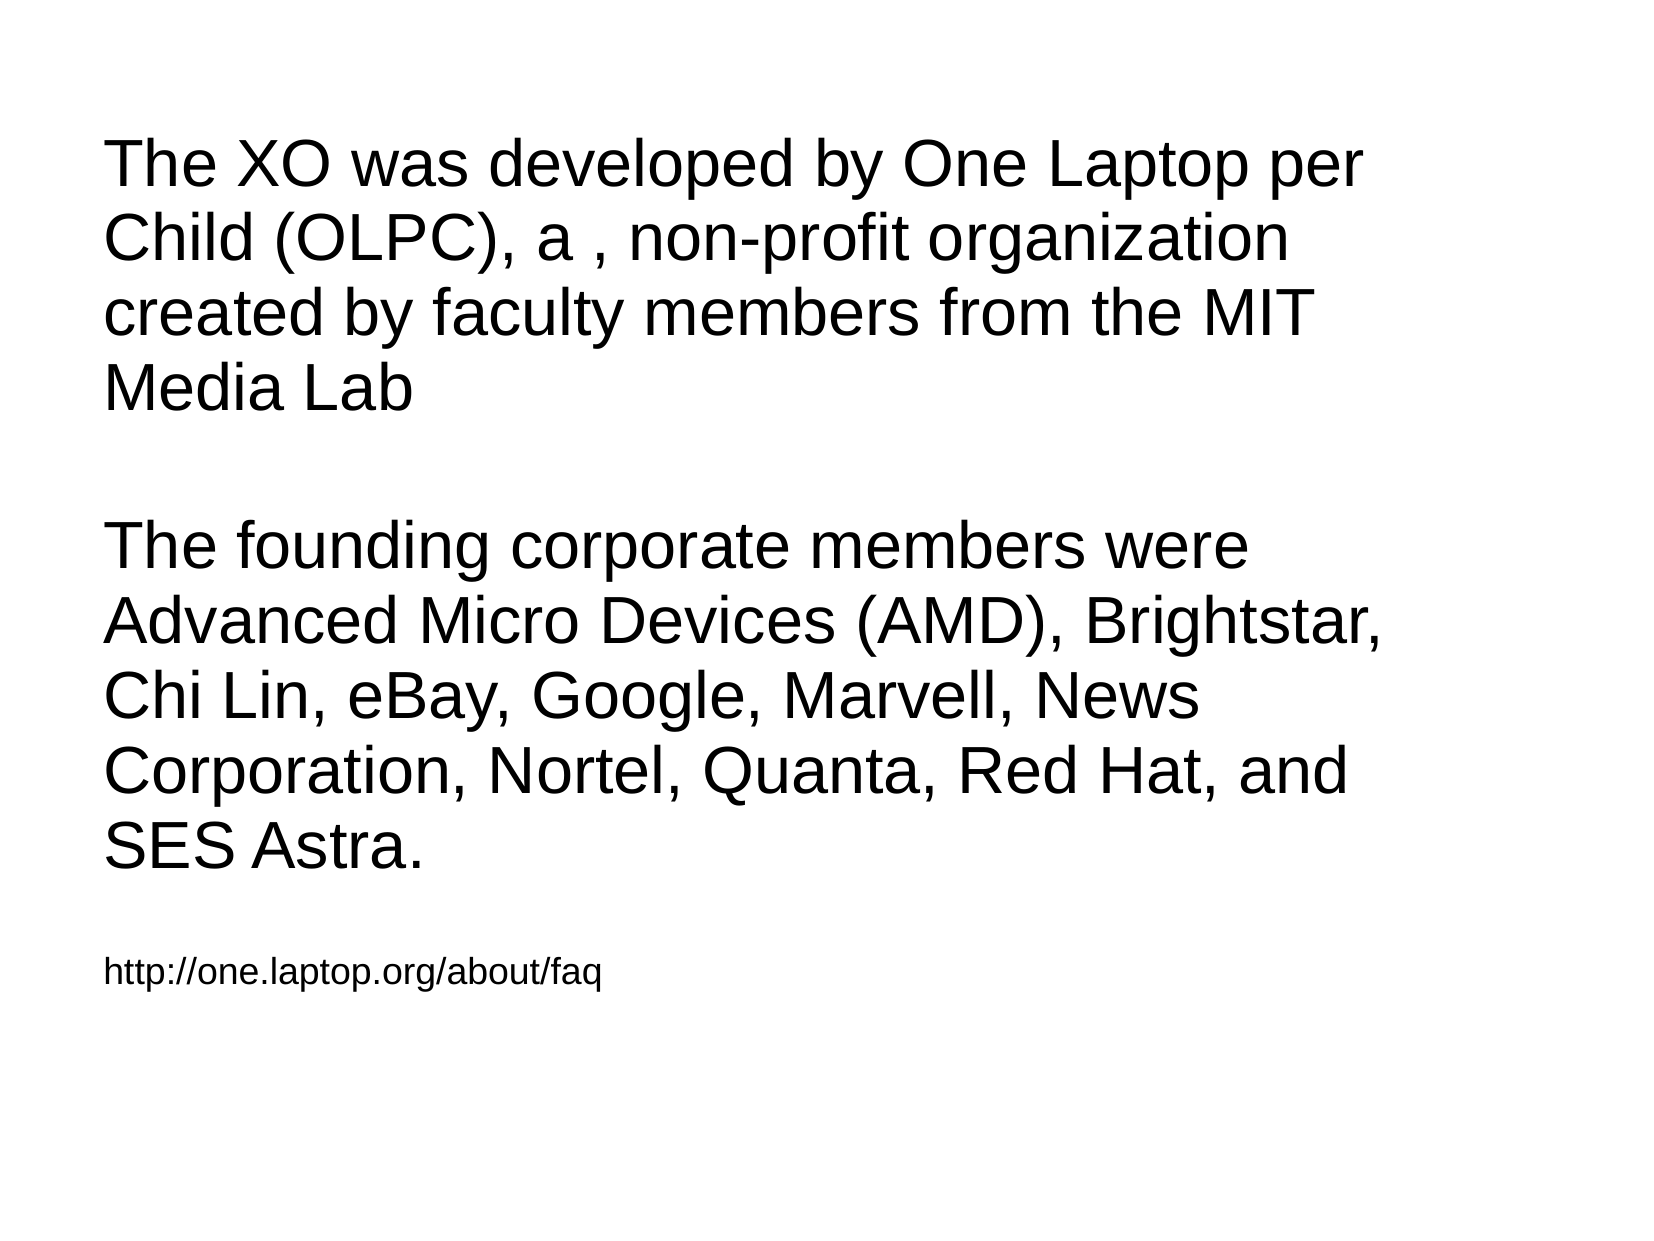

The XO was developed by One Laptop per Child (OLPC), a , non-profit organization created by faculty members from the MIT Media Lab
The founding corporate members were Advanced Micro Devices (AMD), Brightstar, Chi Lin, eBay, Google, Marvell, News Corporation, Nortel, Quanta, Red Hat, and SES Astra.
http://one.laptop.org/about/faq